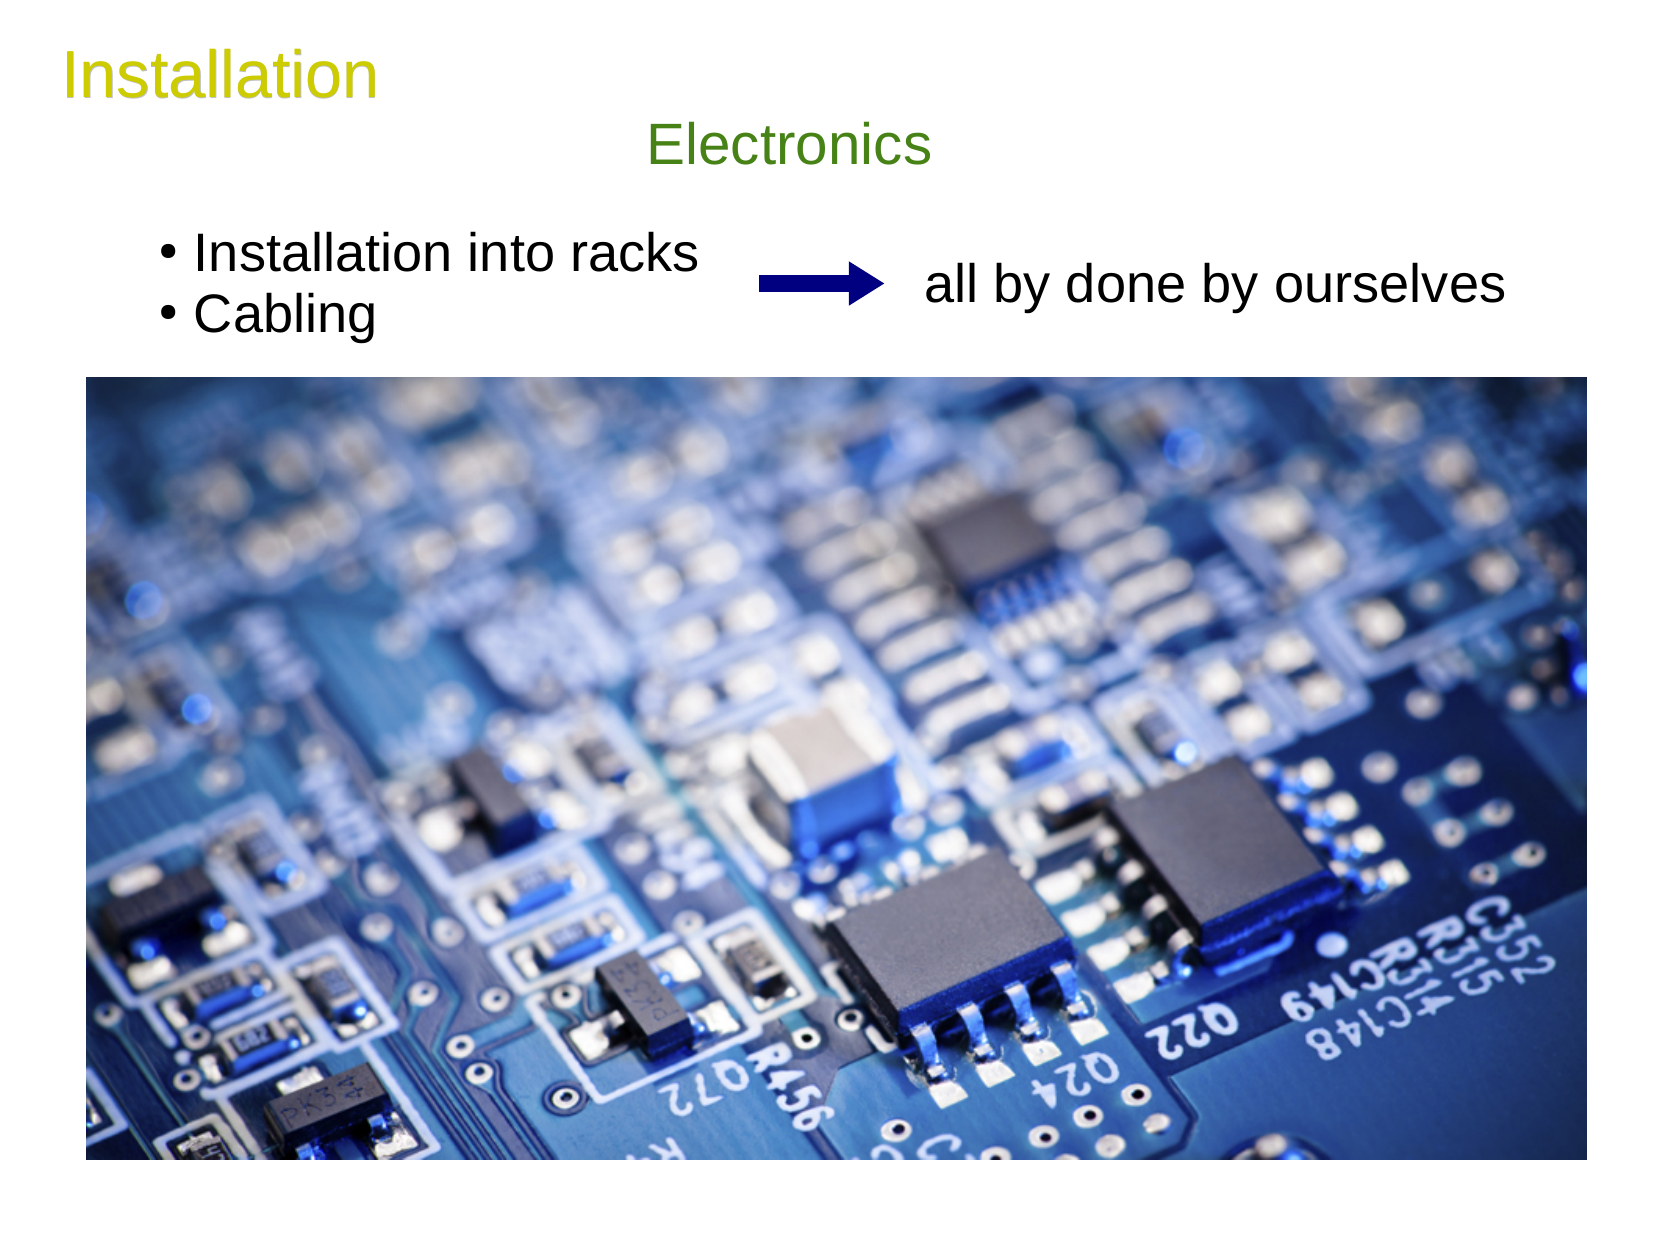

Installation
Electronics
Installation into racks
Cabling
all by done by ourselves